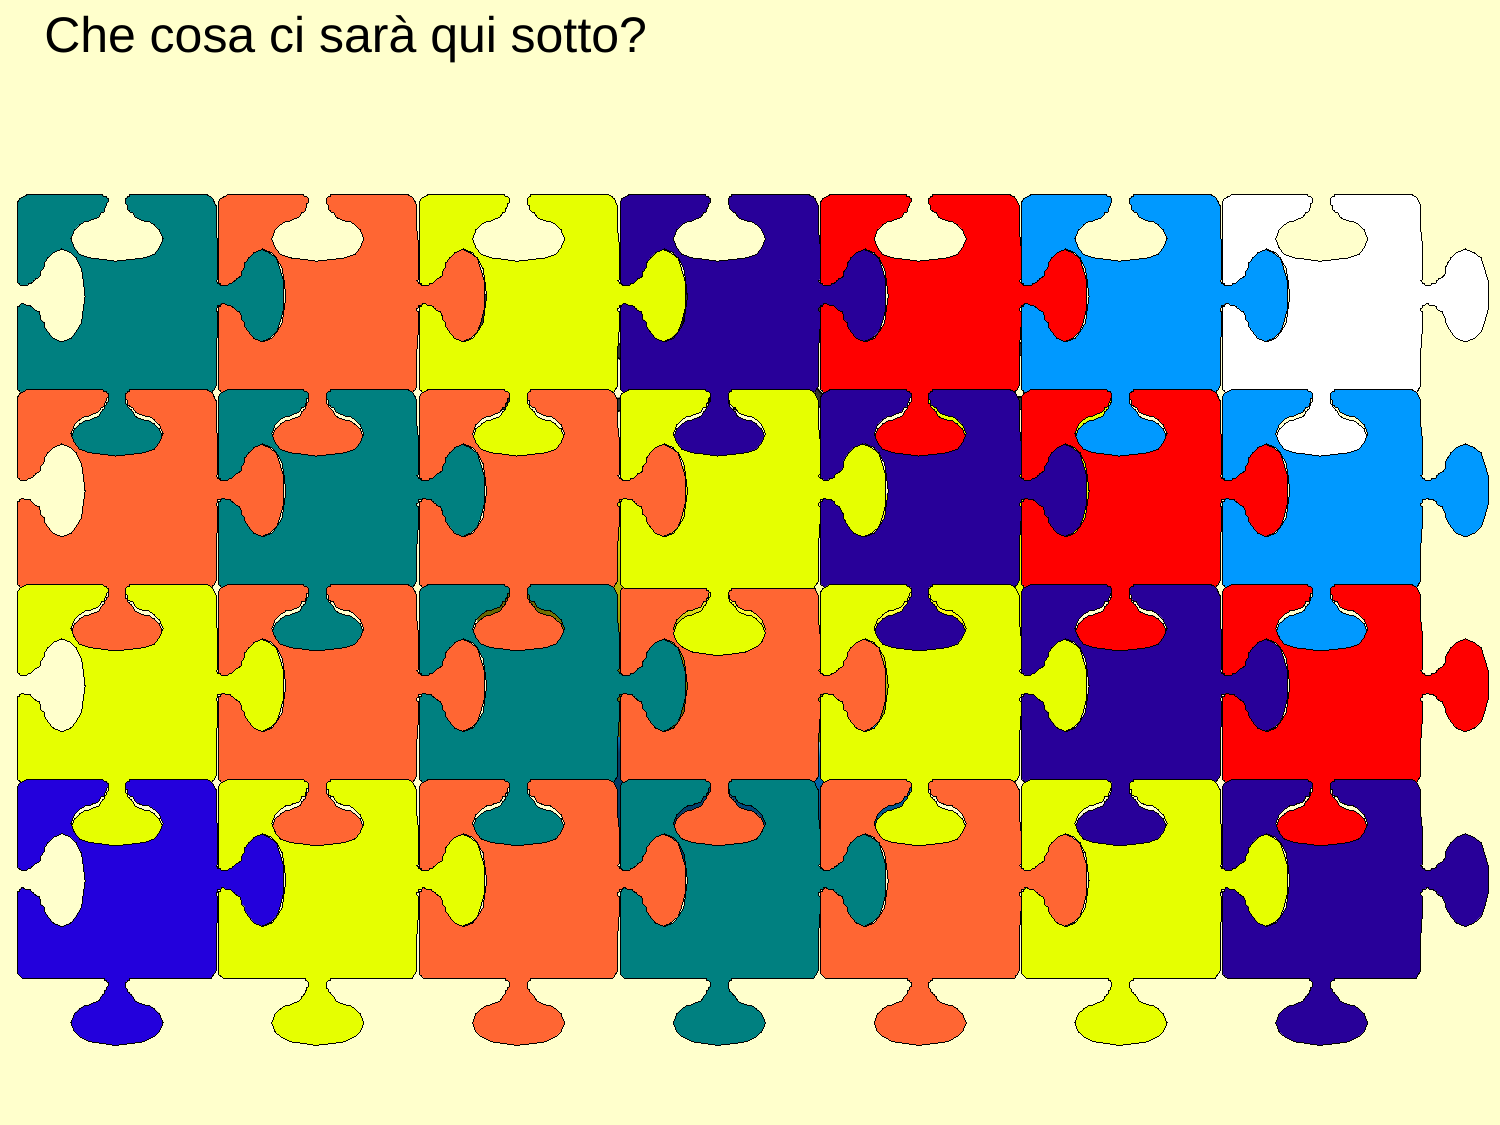

Che cosa ci sarà qui sotto?
IL SAPONE